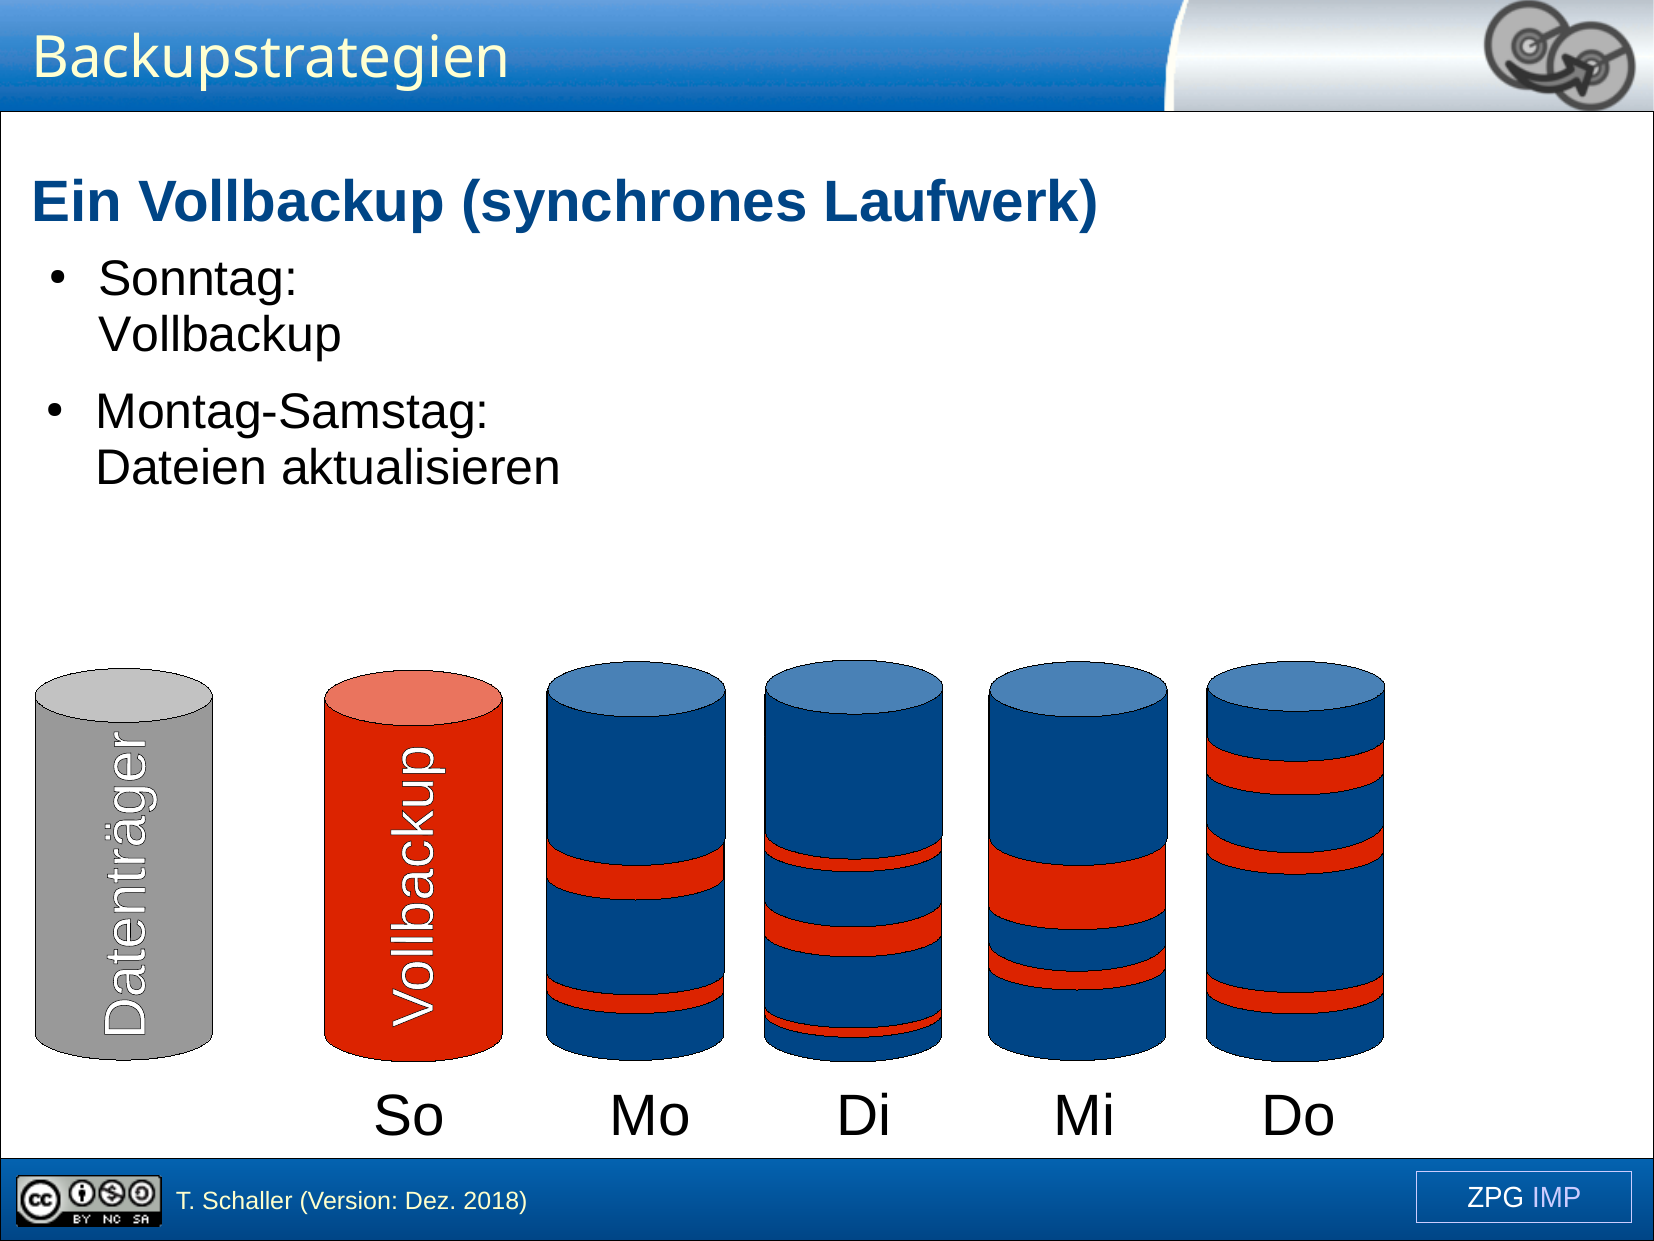

# Backupstrategien
Ein Vollbackup (synchrones Laufwerk)
 Sonntag:
 Vollbackup
 Montag-Samstag:
 Dateien aktualisieren
Vollbackup
Datenträger
So	 Mo Di Mi Do
4